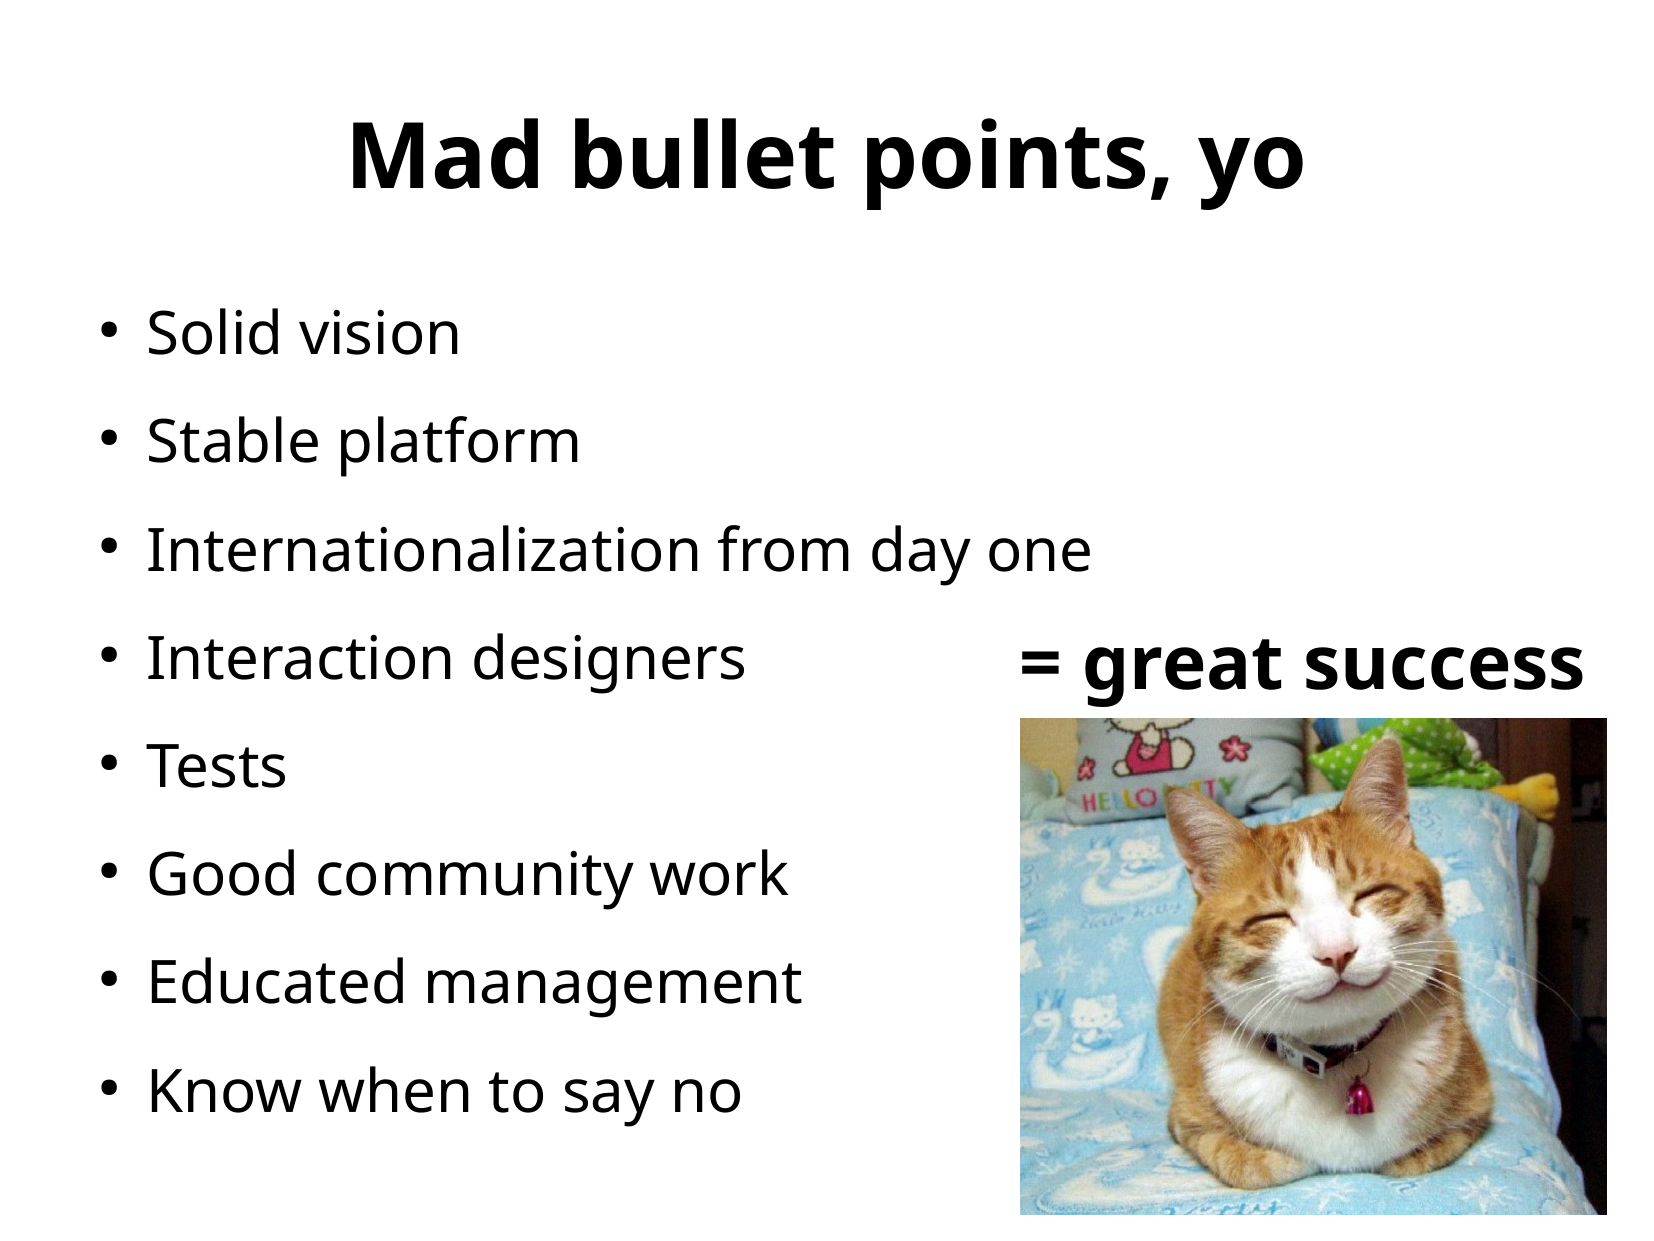

# Mad bullet points, yo
Solid vision
Stable platform
Internationalization from day one
Interaction designers
Tests
Good community work
Educated management
Know when to say no
= great success